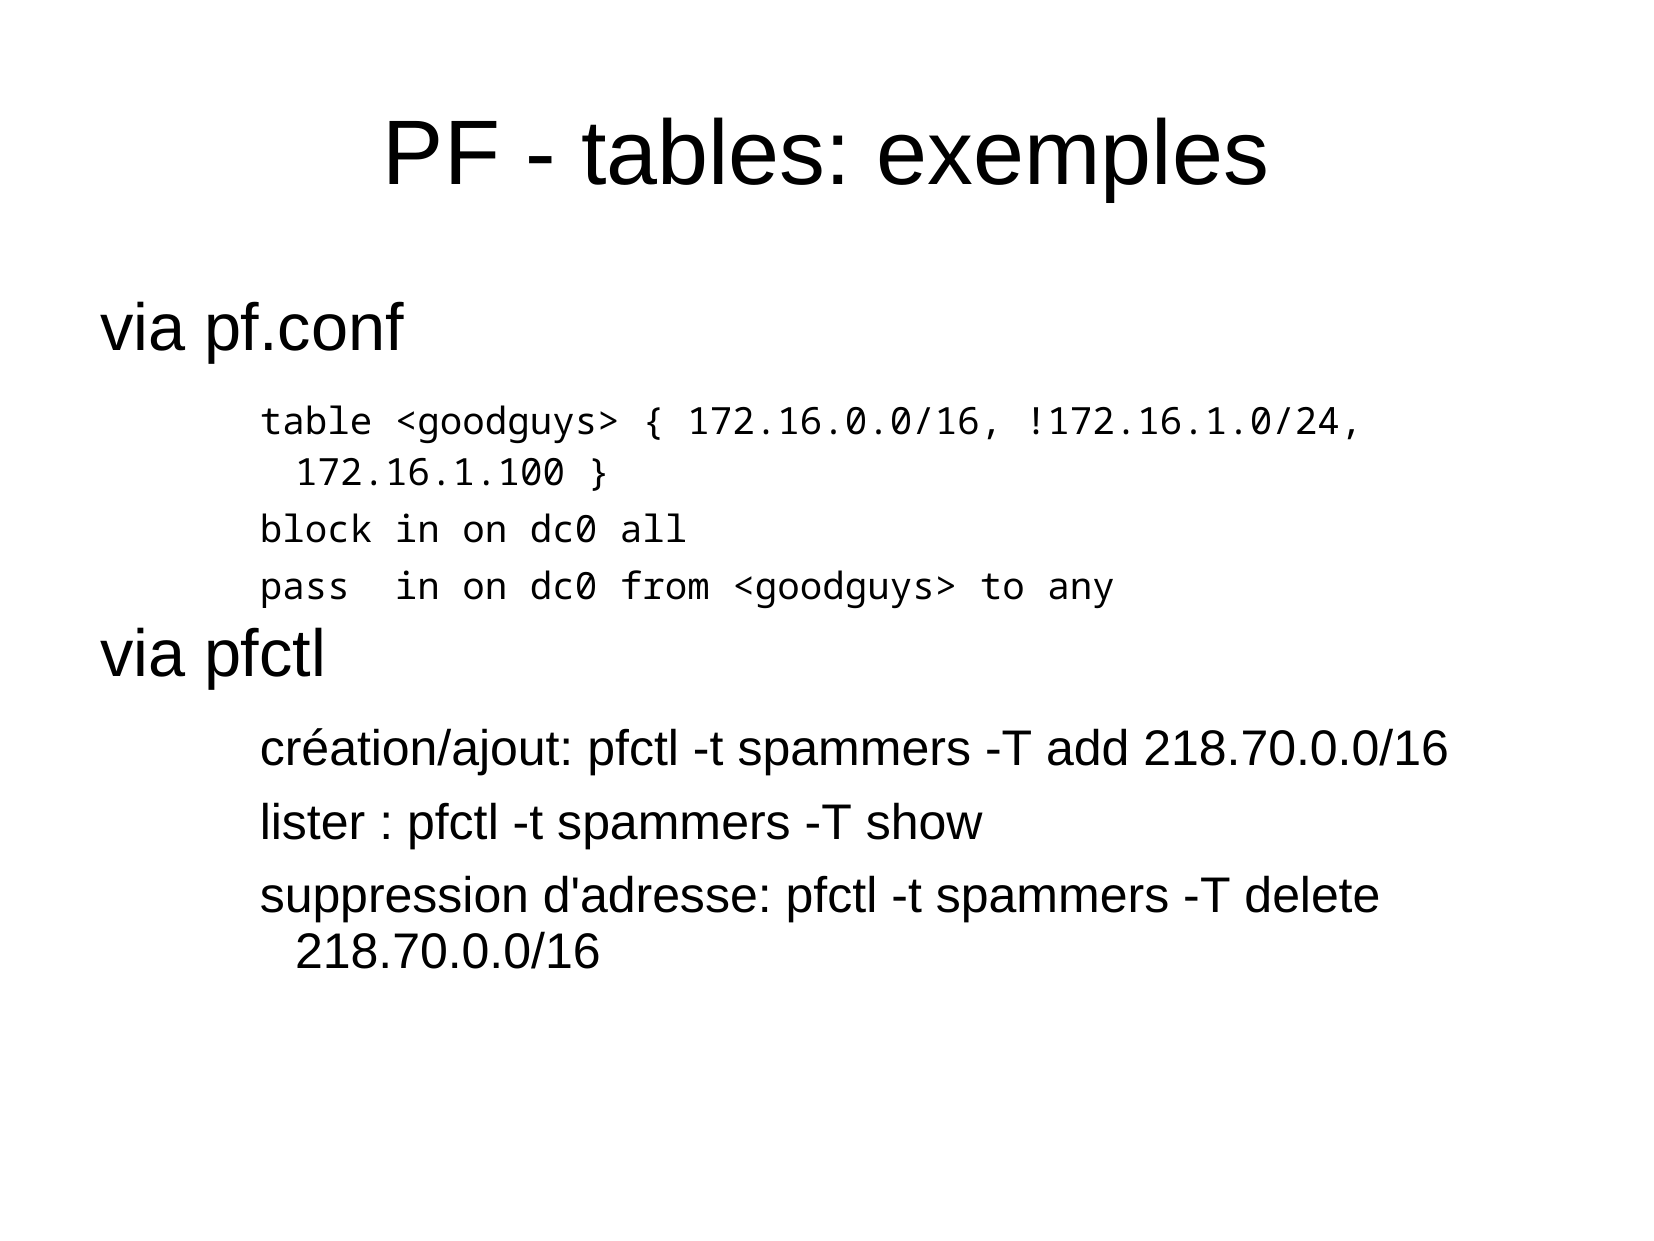

# PF - tables: exemples
via pf.conf
table <goodguys> { 172.16.0.0/16, !172.16.1.0/24, 172.16.1.100 }
block in on dc0 all
pass in on dc0 from <goodguys> to any
via pfctl
création/ajout: pfctl -t spammers -T add 218.70.0.0/16
lister : pfctl -t spammers -T show
suppression d'adresse: pfctl -t spammers -T delete 218.70.0.0/16